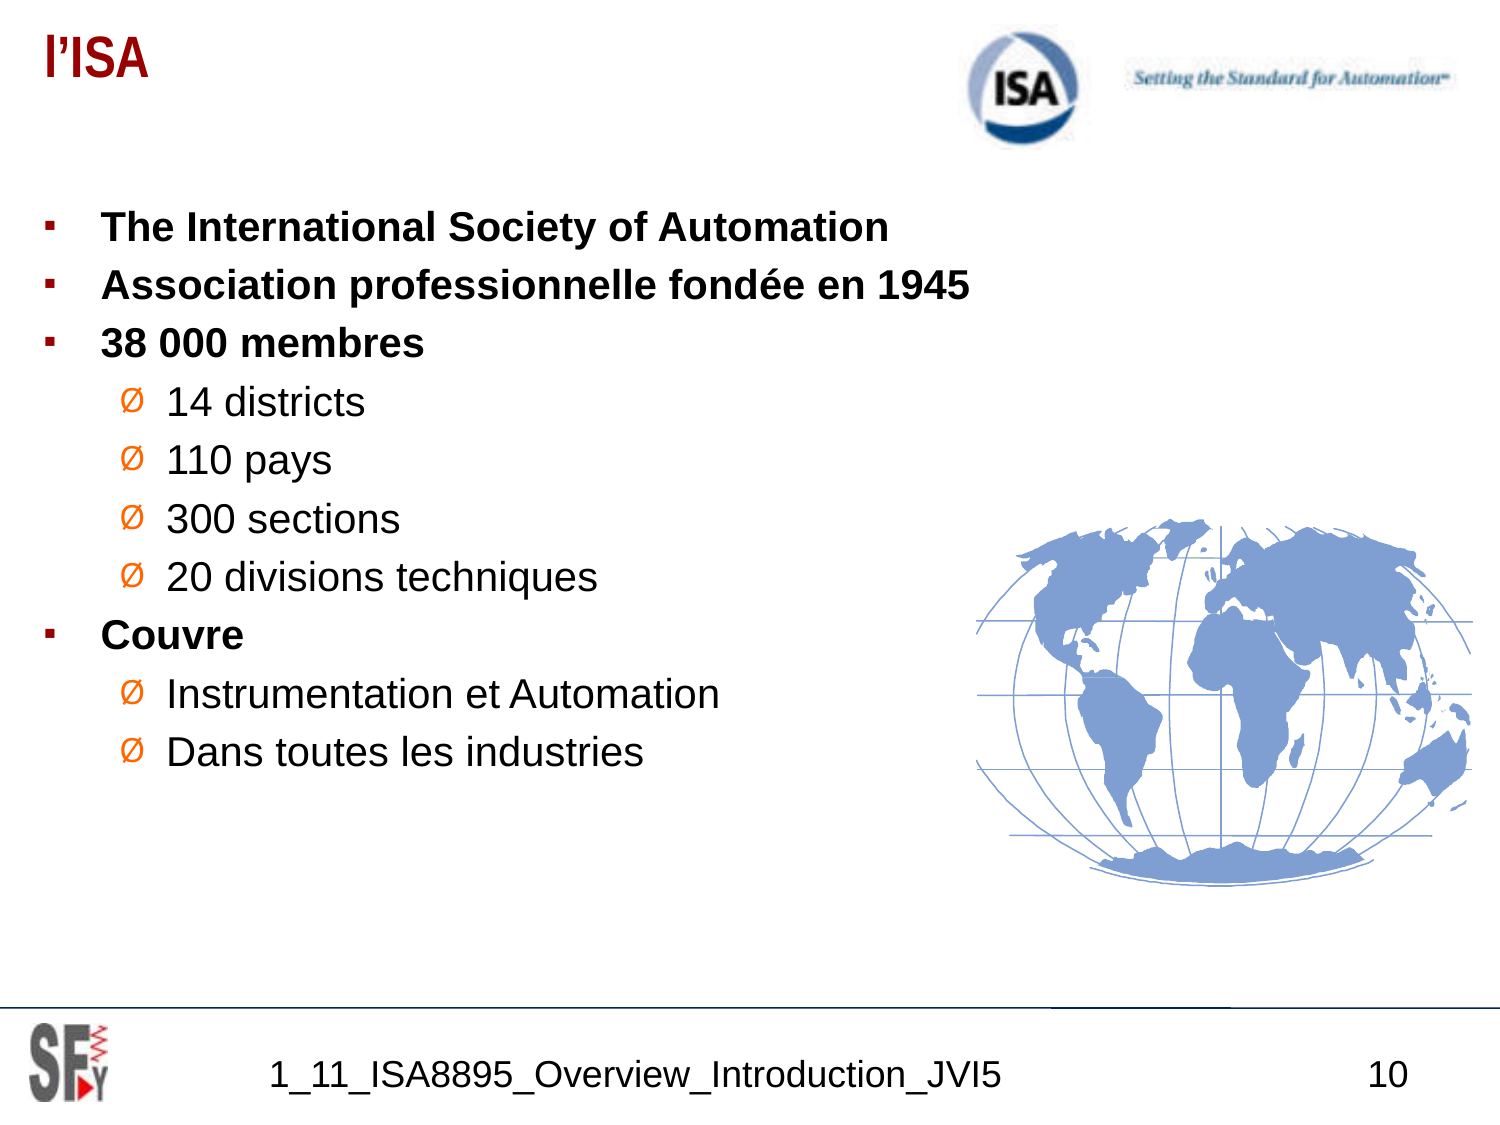

# l’ISA
The International Society of Automation
Association professionnelle fondée en 1945
38 000 membres
14 districts
110 pays
300 sections
20 divisions techniques
Couvre
Instrumentation et Automation
Dans toutes les industries
1_11_ISA8895_Overview_Introduction_JVI5